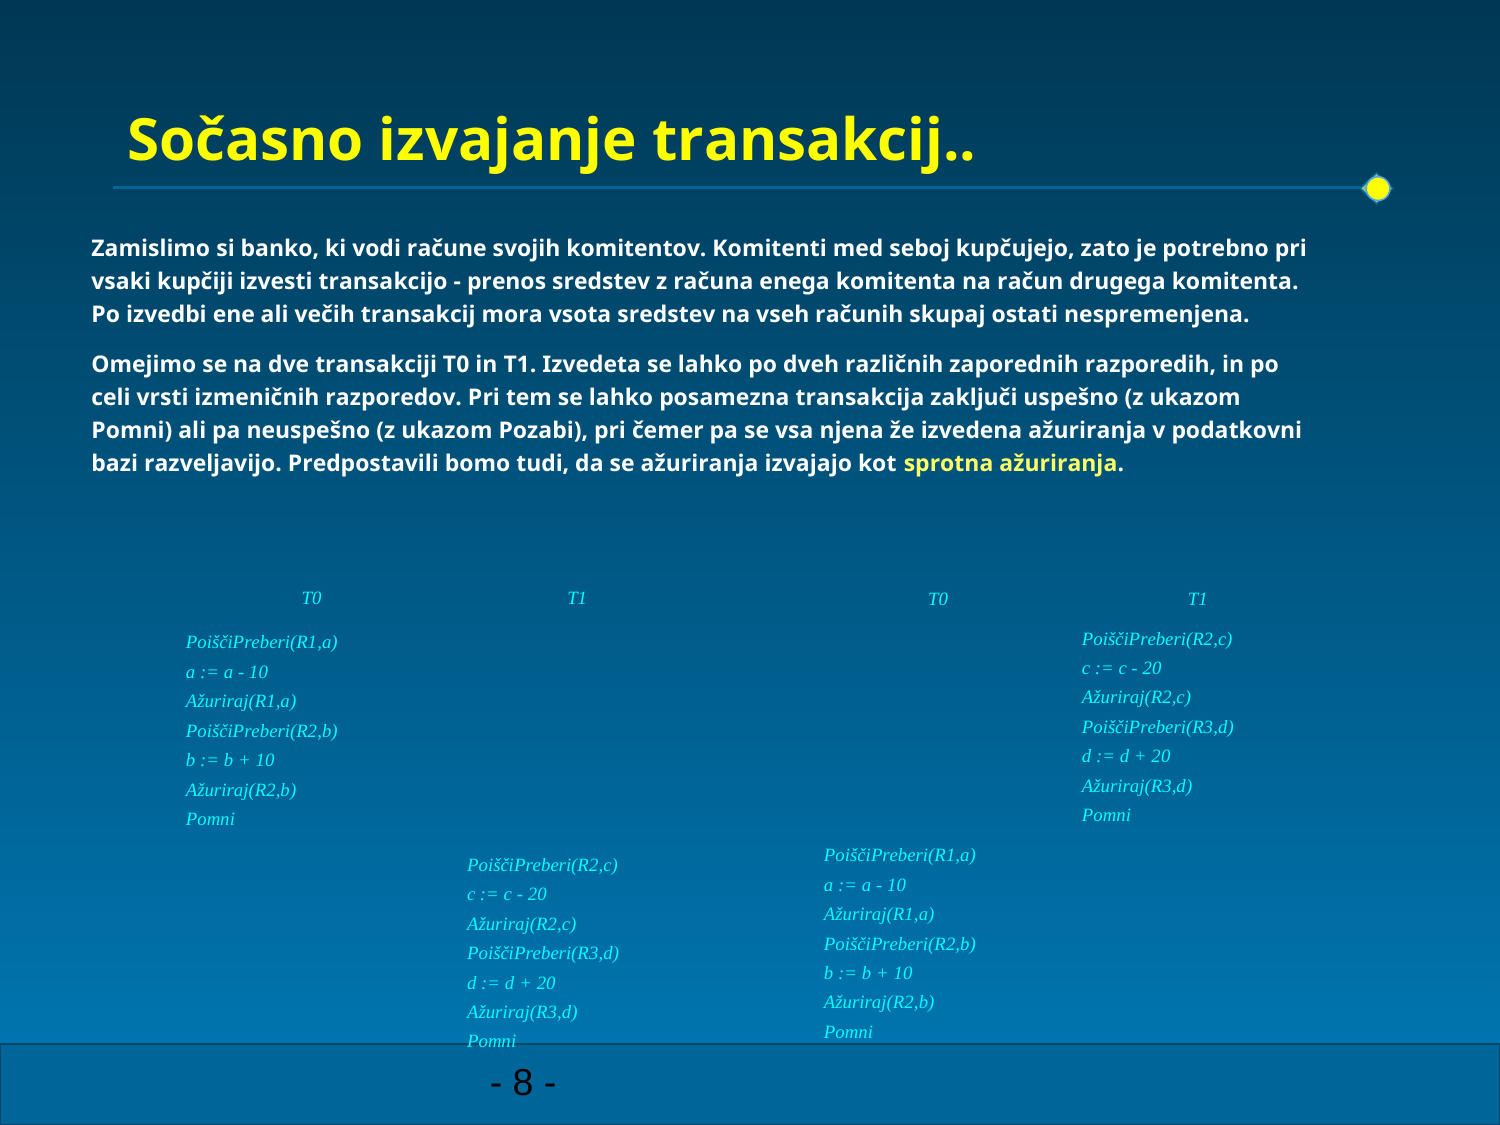

# Sočasno izvajanje transakcij..
Zamislimo si banko, ki vodi račune svojih komitentov. Komitenti med seboj kupčujejo, zato je potrebno pri vsaki kupčiji izvesti transakcijo - prenos sredstev z računa enega komitenta na račun drugega komitenta. Po izvedbi ene ali večih transakcij mora vsota sredstev na vseh računih skupaj ostati nespremenjena.
Omejimo se na dve transakciji T0 in T1. Izvedeta se lahko po dveh različnih zaporednih razporedih, in po celi vrsti izmeničnih razporedov. Pri tem se lahko posamezna transakcija zaključi uspešno (z ukazom Pomni) ali pa neuspešno (z ukazom Pozabi), pri čemer pa se vsa njena že izvedena ažuriranja v podatkovni bazi razveljavijo. Predpostavili bomo tudi, da se ažuriranja izvajajo kot sprotna ažuriranja.
| | |
| --- | --- |
| T0 | T1 |
| PoiščiPreberi(R1,a) a := a - 10 Ažuriraj(R1,a) PoiščiPreberi(R2,b) b := b + 10 Ažuriraj(R2,b) Pomni | |
| | PoiščiPreberi(R2,c) c := c - 20 Ažuriraj(R2,c) PoiščiPreberi(R3,d) d := d + 20 Ažuriraj(R3,d) Pomni |
| | |
| --- | --- |
| T0 | T1 |
| | PoiščiPreberi(R2,c) c := c - 20 Ažuriraj(R2,c) PoiščiPreberi(R3,d) d := d + 20 Ažuriraj(R3,d) Pomni |
| PoiščiPreberi(R1,a) a := a - 10 Ažuriraj(R1,a) PoiščiPreberi(R2,b) b := b + 10 Ažuriraj(R2,b) Pomni | |